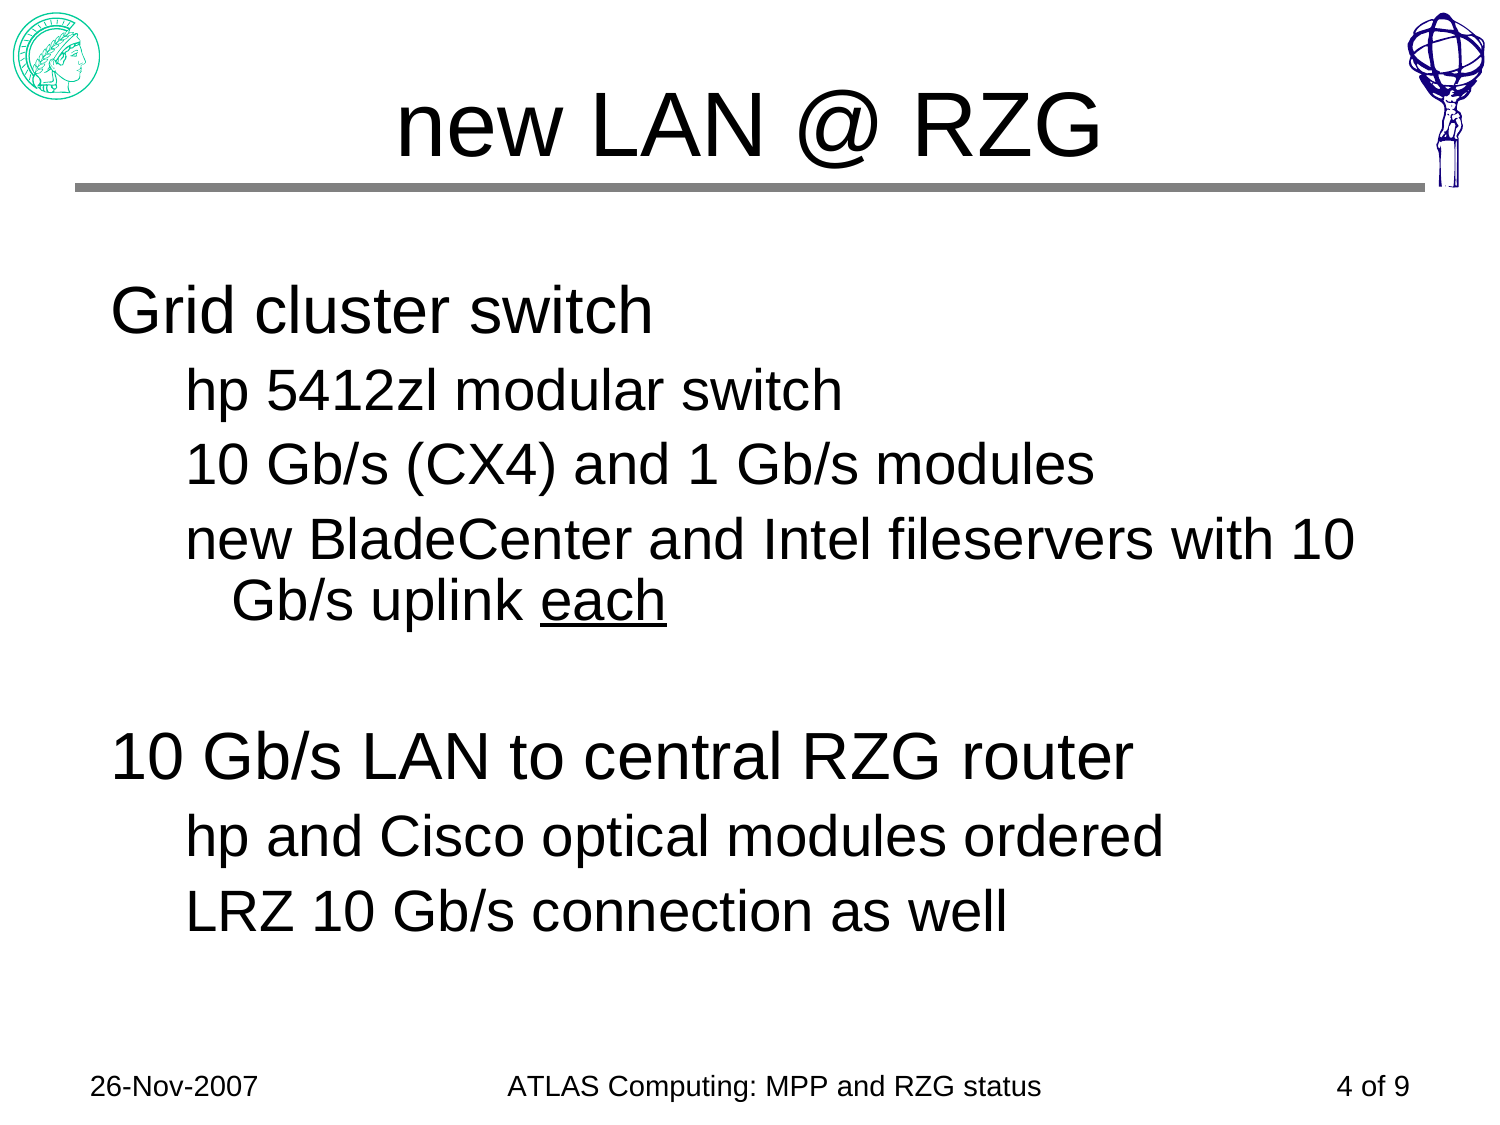

# new LAN @ RZG
Grid cluster switch
hp 5412zl modular switch
10 Gb/s (CX4) and 1 Gb/s modules
new BladeCenter and Intel fileservers with 10 Gb/s uplink each
10 Gb/s LAN to central RZG router
hp and Cisco optical modules ordered
LRZ 10 Gb/s connection as well
26-Nov-2007
ATLAS Computing: MPP and RZG status
4